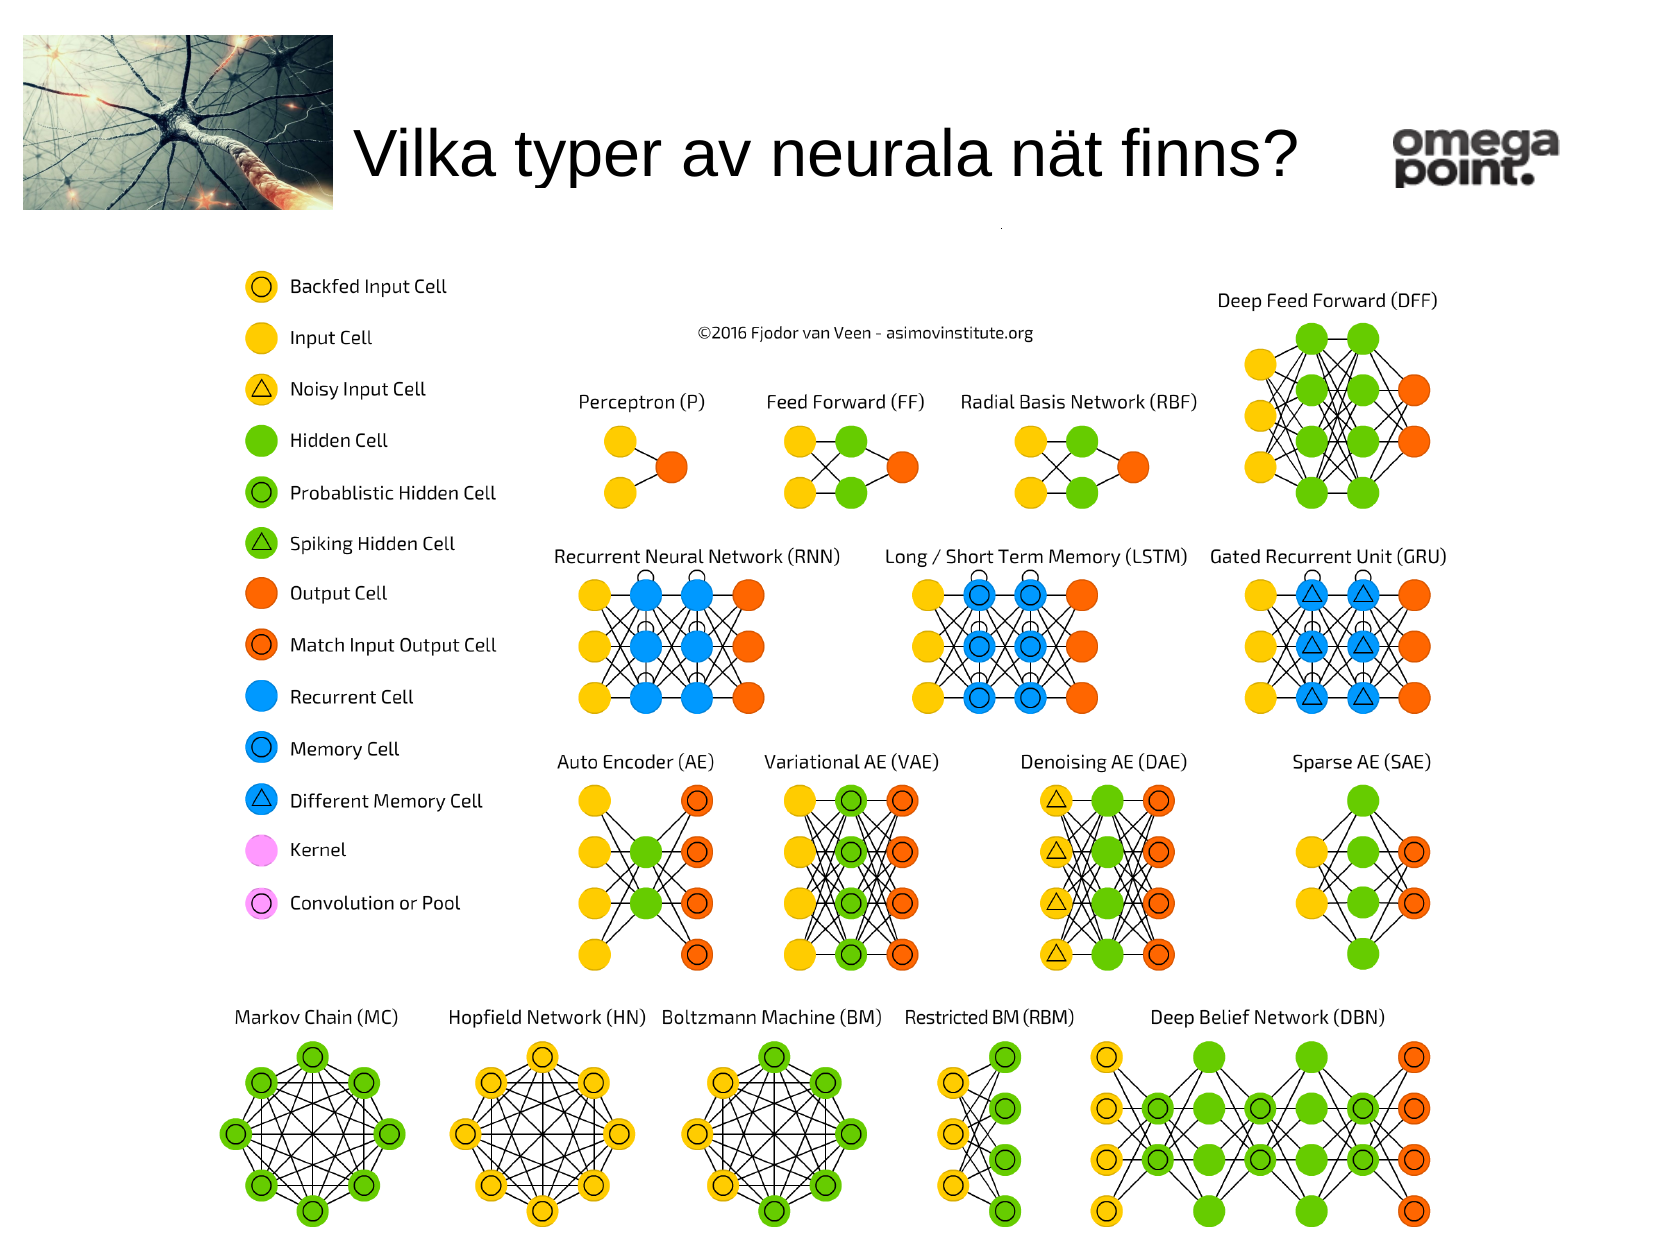

# Vilka typer av neurala nät finns?